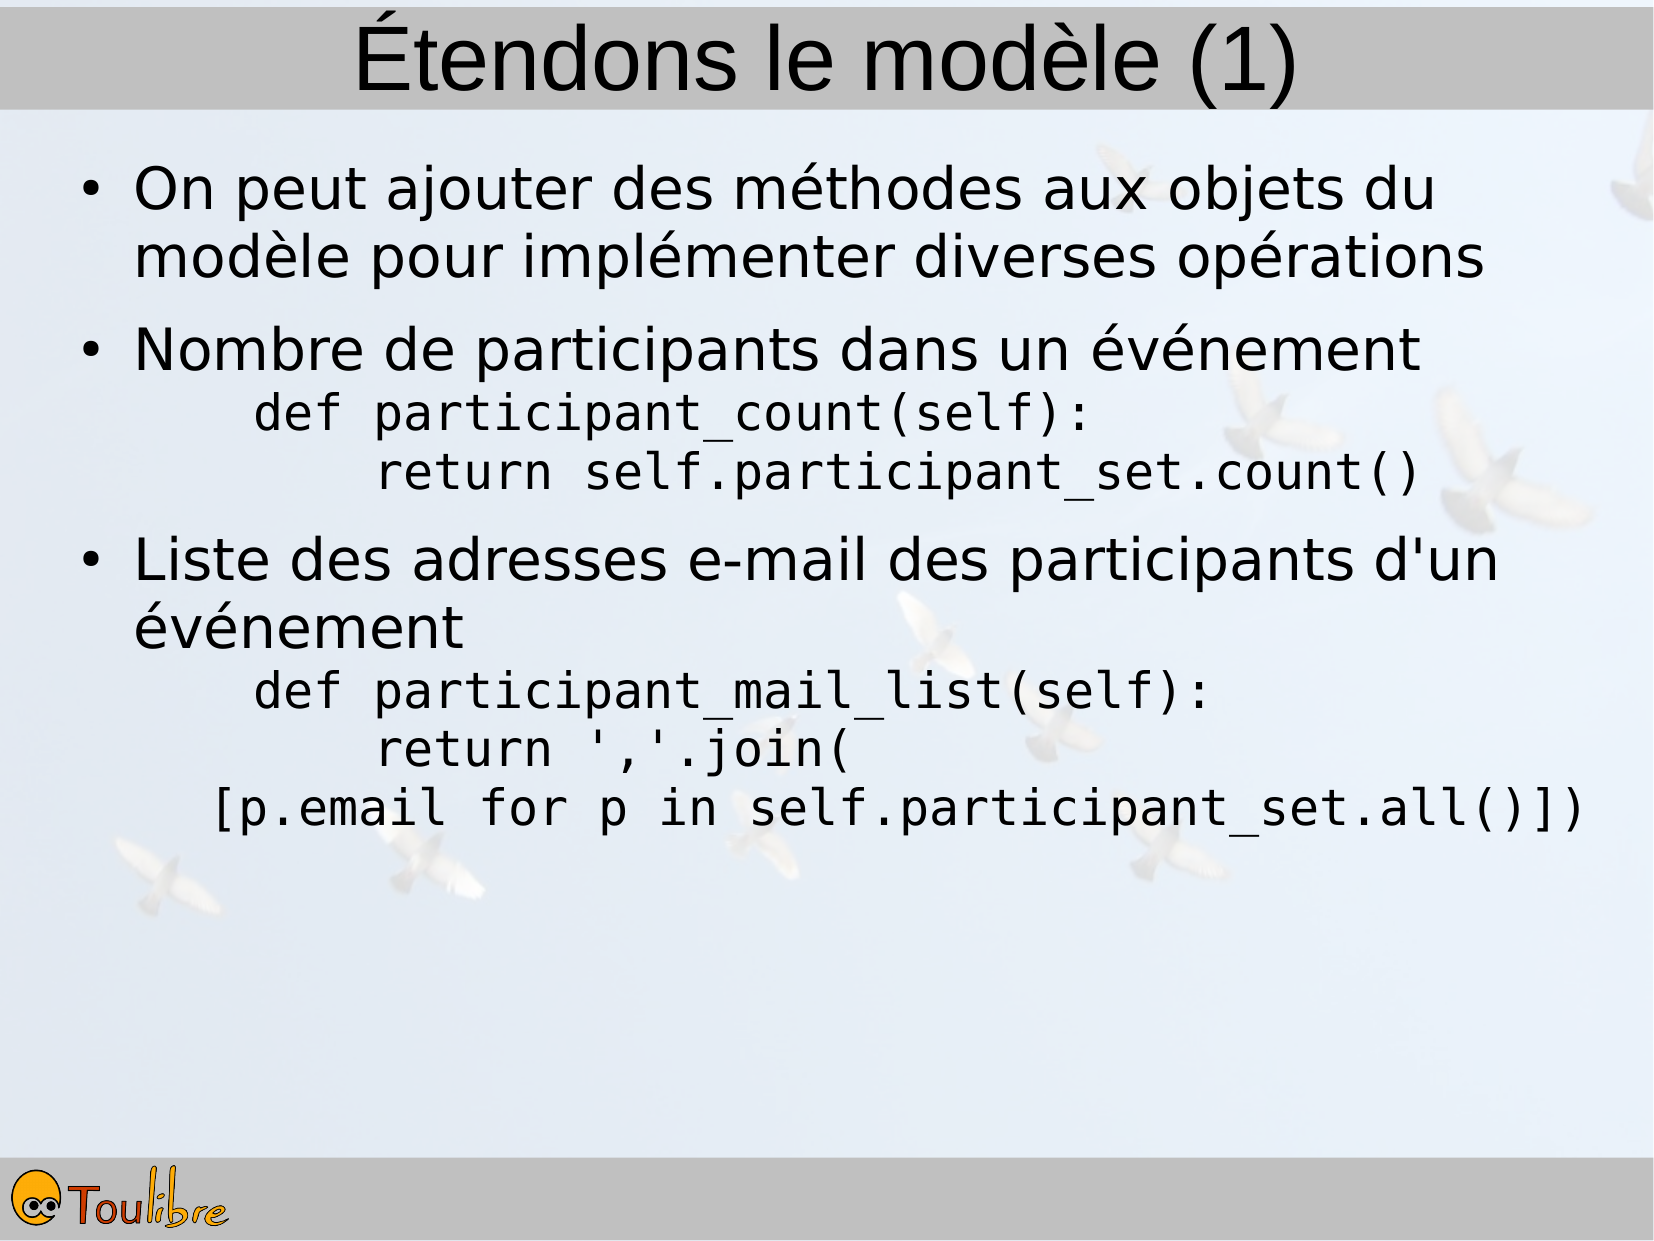

# Étendons le modèle (1)
On peut ajouter des méthodes aux objets du modèle pour implémenter diverses opérations
Nombre de participants dans un événement
 def participant_count(self):
 return self.participant_set.count()
Liste des adresses e-mail des participants d'un événement
 def participant_mail_list(self):
 return ','.join(
	[p.email for p in self.participant_set.all()])